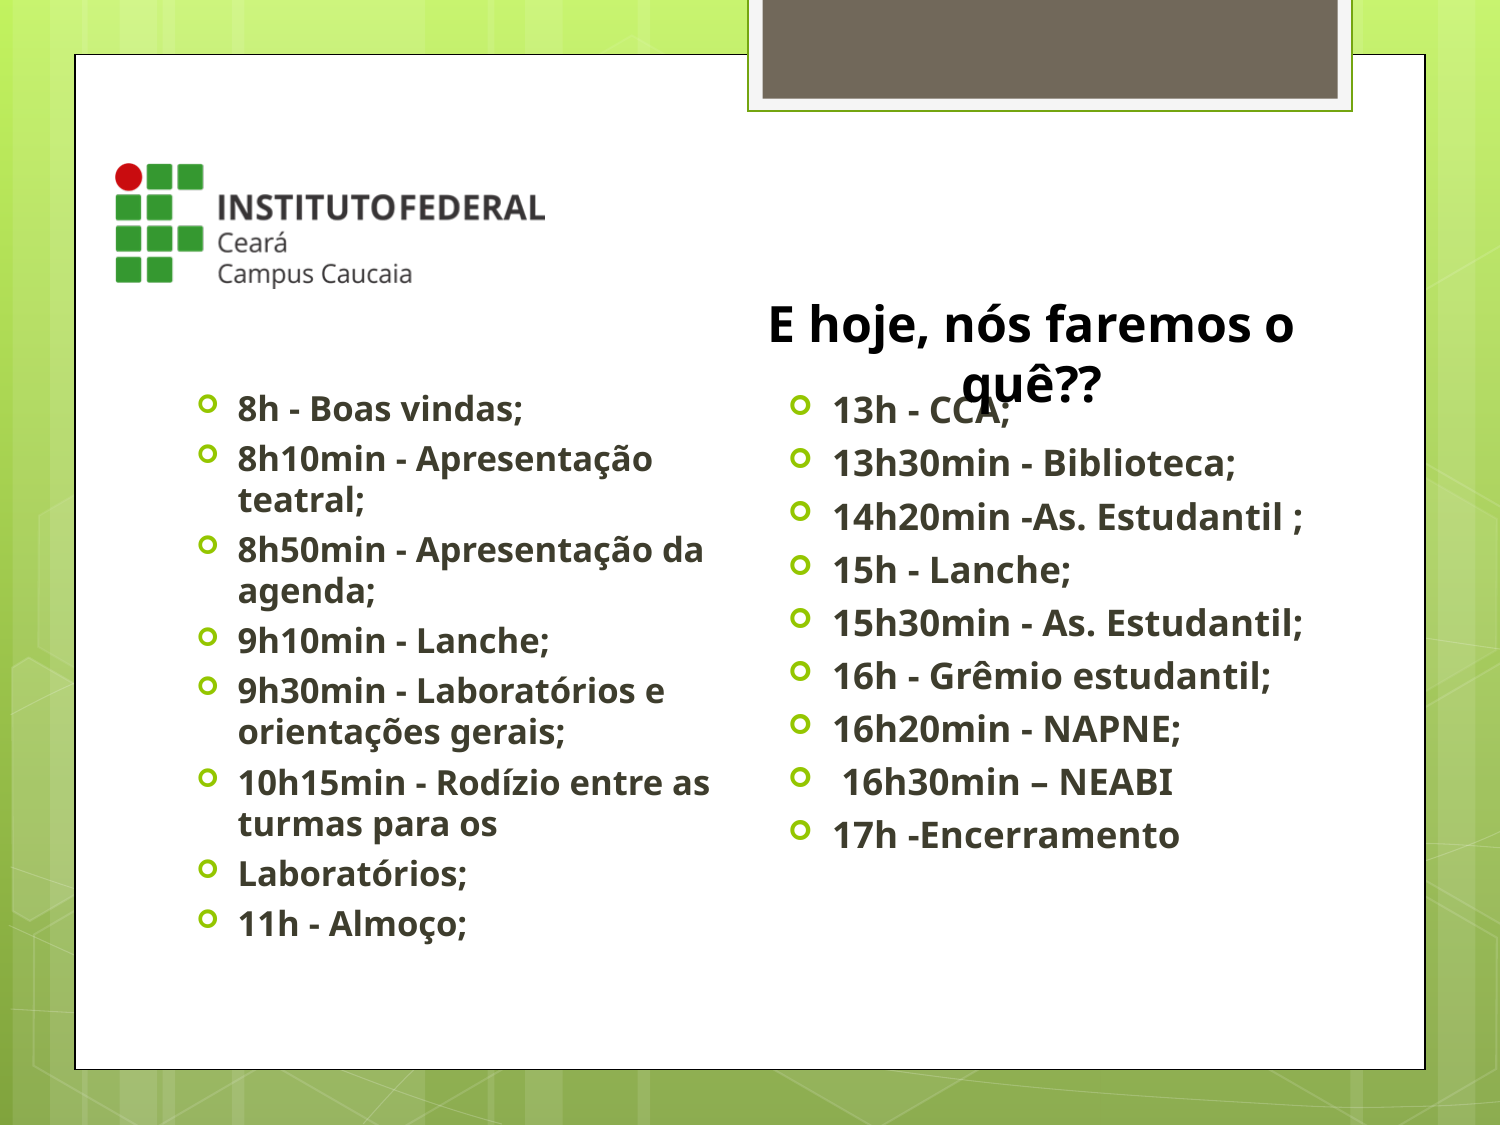

#
E hoje, nós faremos o quê??
8h - Boas vindas;
8h10min - Apresentação teatral;
8h50min - Apresentação da agenda;
9h10min - Lanche;
9h30min - Laboratórios e orientações gerais;
10h15min - Rodízio entre as turmas para os
Laboratórios;
11h - Almoço;
13h - CCA;
13h30min - Biblioteca;
14h20min -As. Estudantil ;
15h - Lanche;
15h30min - As. Estudantil;
16h - Grêmio estudantil;
16h20min - NAPNE;
 16h30min – NEABI
17h -Encerramento